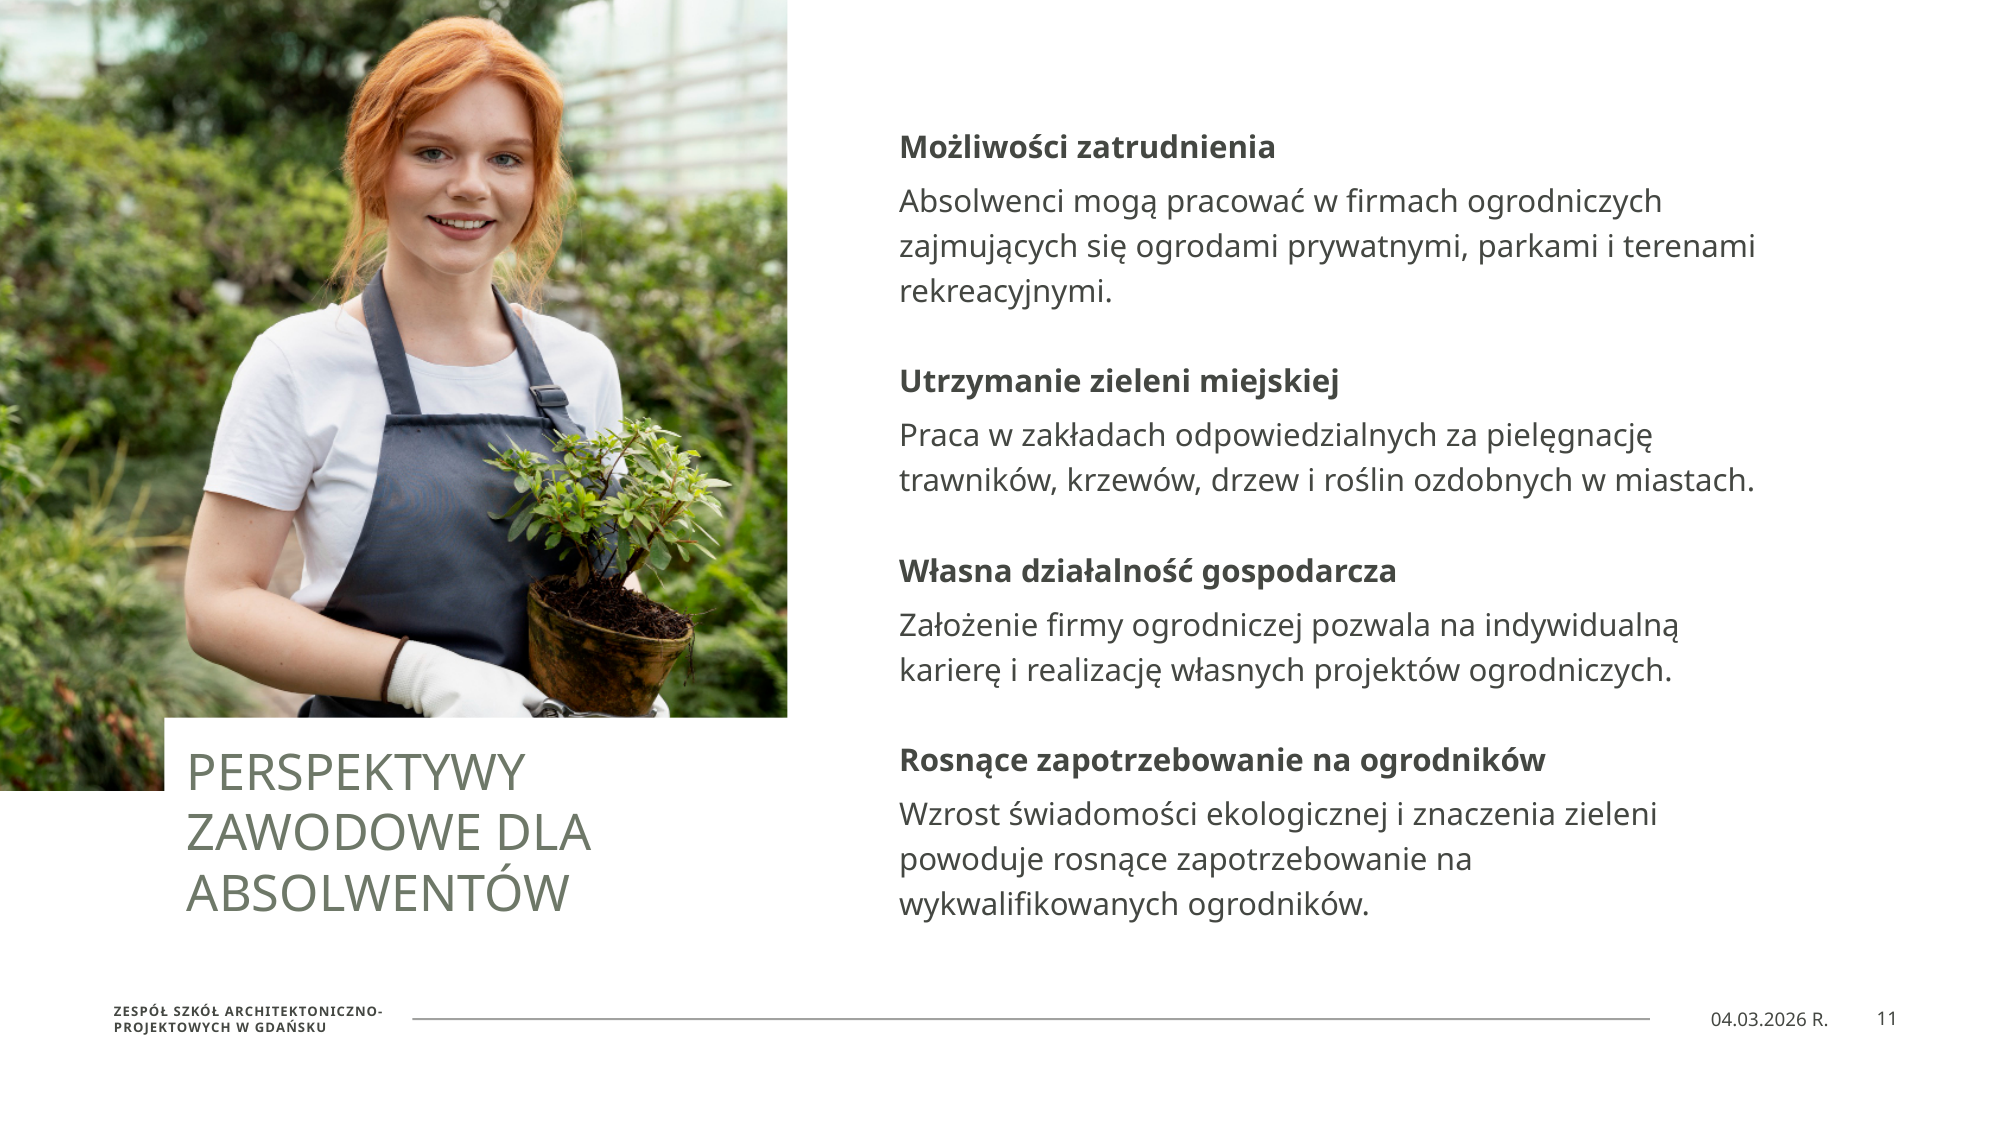

Możliwości zatrudnienia
Absolwenci mogą pracować w firmach ogrodniczych zajmujących się ogrodami prywatnymi, parkami i terenami rekreacyjnymi.
Utrzymanie zieleni miejskiej
Praca w zakładach odpowiedzialnych za pielęgnację trawników, krzewów, drzew i roślin ozdobnych w miastach.
Własna działalność gospodarcza
Założenie firmy ogrodniczej pozwala na indywidualną karierę i realizację własnych projektów ogrodniczych.
Rosnące zapotrzebowanie na ogrodników
Wzrost świadomości ekologicznej i znaczenia zieleni powoduje rosnące zapotrzebowanie na wykwalifikowanych ogrodników.
# Perspektywy zawodowe dla absolwentów
Zespół Szkół Architektoniczno-Projektowych w Gdańsku
04.03.2026 r.